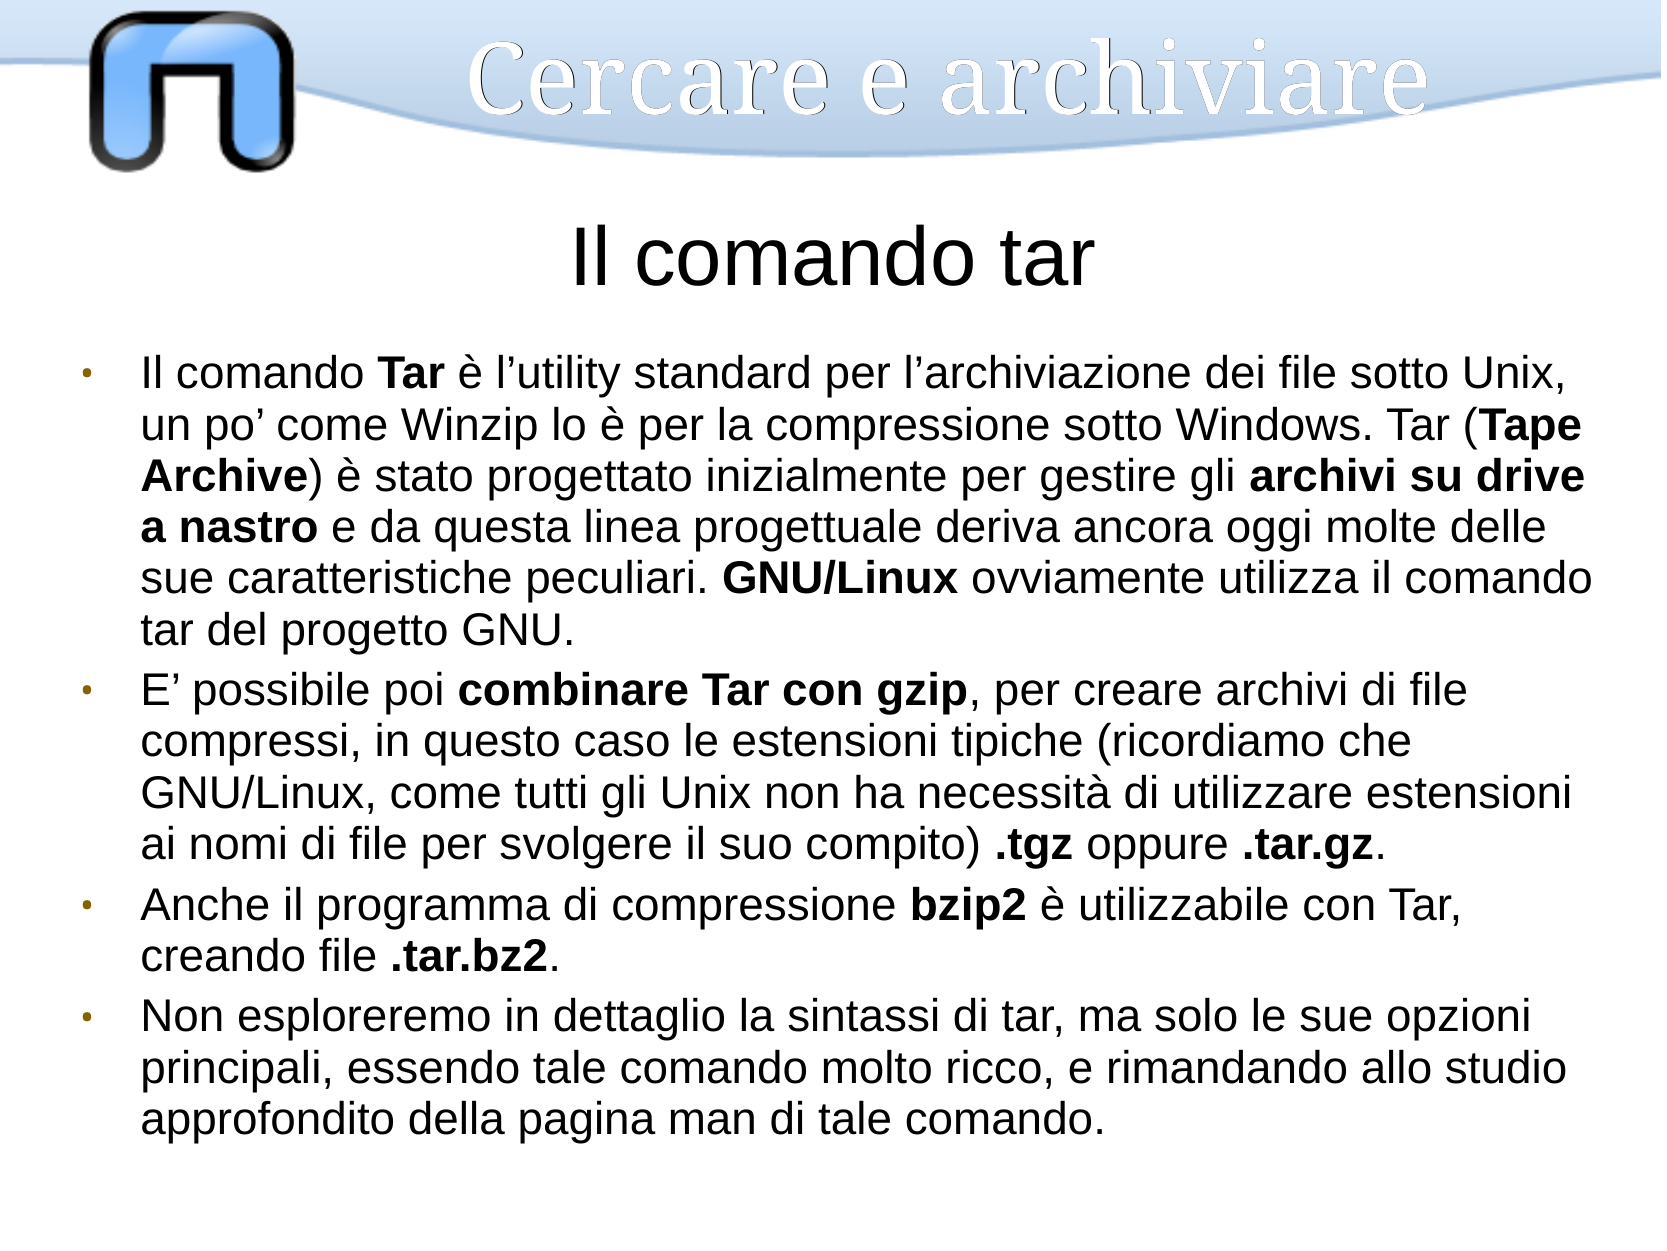

Cercare e archiviare
# Il comando tar
Il comando Tar è l’utility standard per l’archiviazione dei file sotto Unix, un po’ come Winzip lo è per la compressione sotto Windows. Tar (Tape Archive) è stato progettato inizialmente per gestire gli archivi su drive a nastro e da questa linea progettuale deriva ancora oggi molte delle sue caratteristiche peculiari. GNU/Linux ovviamente utilizza il comando tar del progetto GNU.
E’ possibile poi combinare Tar con gzip, per creare archivi di file compressi, in questo caso le estensioni tipiche (ricordiamo che GNU/Linux, come tutti gli Unix non ha necessità di utilizzare estensioni ai nomi di file per svolgere il suo compito) .tgz oppure .tar.gz.
Anche il programma di compressione bzip2 è utilizzabile con Tar, creando file .tar.bz2.
Non esploreremo in dettaglio la sintassi di tar, ma solo le sue opzioni principali, essendo tale comando molto ricco, e rimandando allo studio approfondito della pagina man di tale comando.